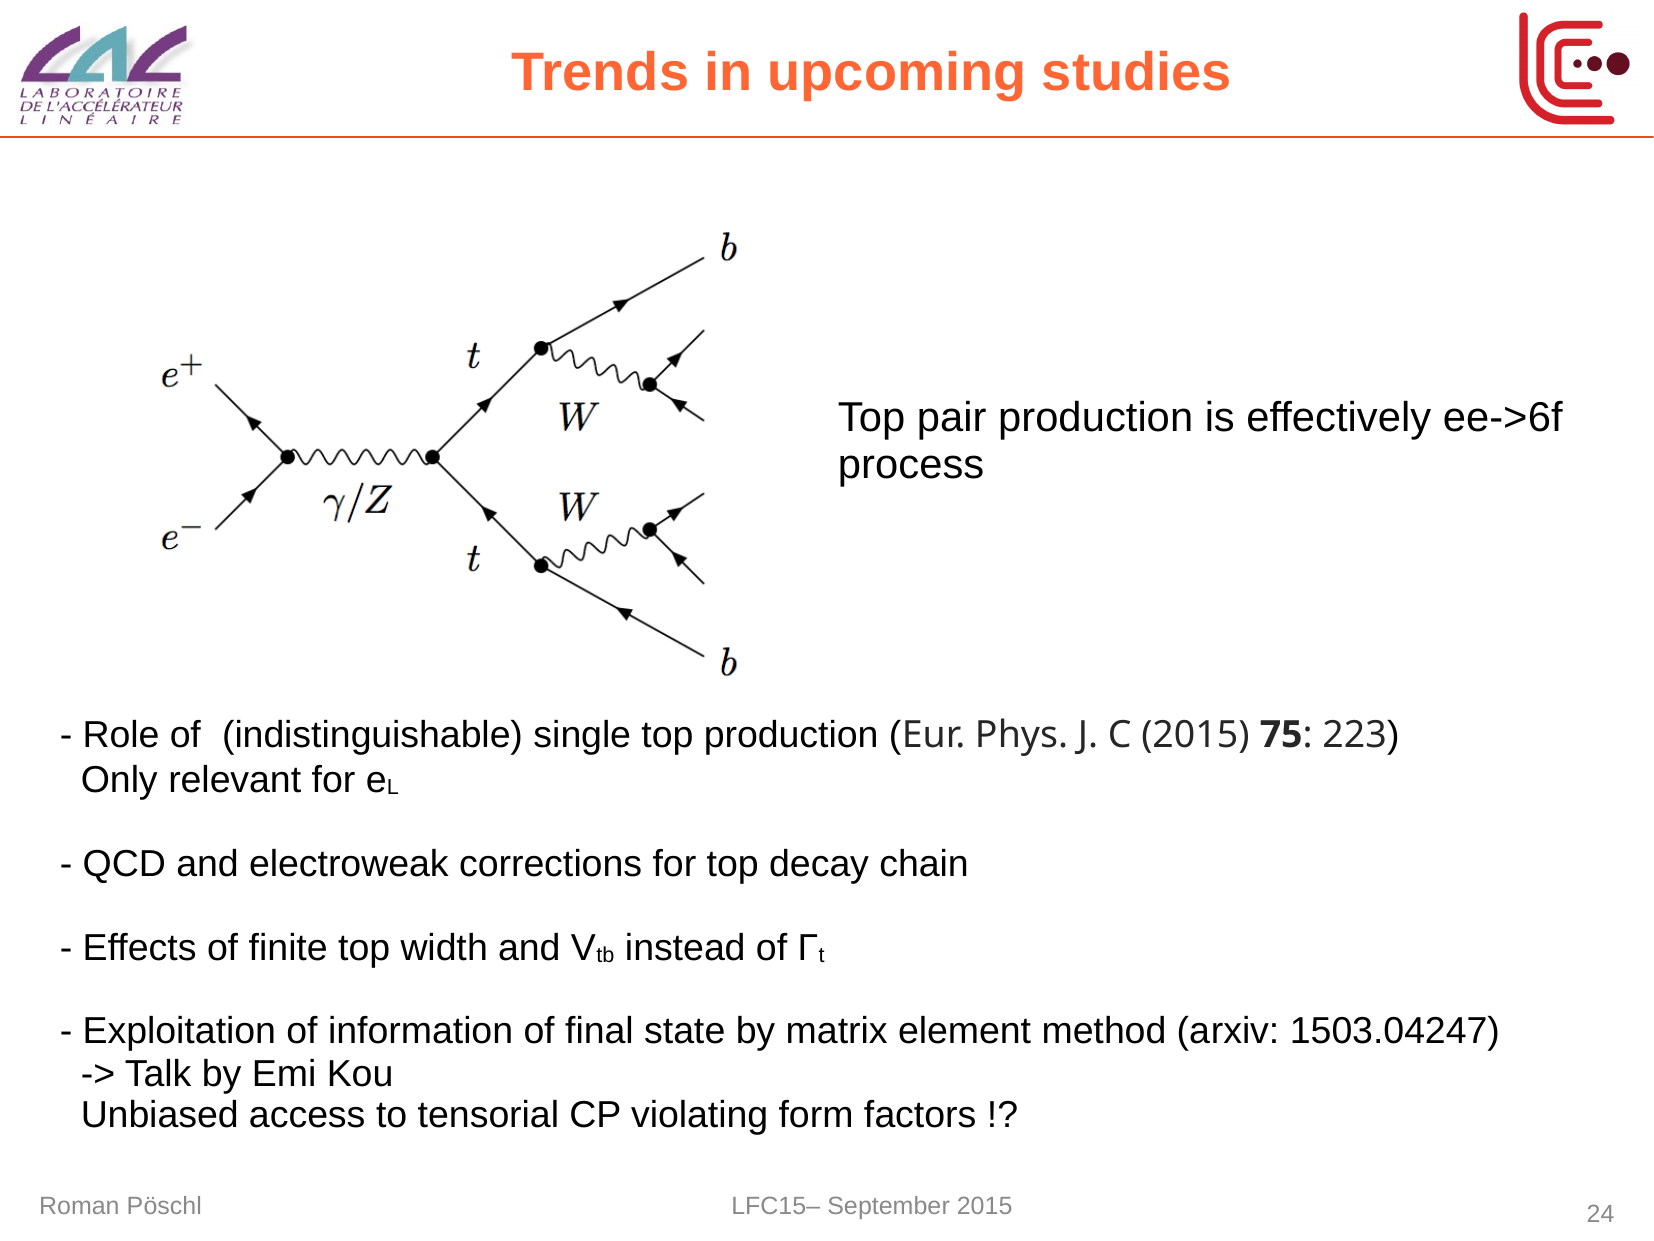

# Trends in upcoming studies
Top pair production is effectively ee->6f process
- Role of (indistinguishable) single top production (Eur. Phys. J. C (2015) 75: 223)
 Only relevant for eL
- QCD and electroweak corrections for top decay chain
- Effects of finite top width and Vtb instead of Γt
- Exploitation of information of final state by matrix element method (arxiv: 1503.04247)
 -> Talk by Emi Kou
 Unbiased access to tensorial CP violating form factors !?